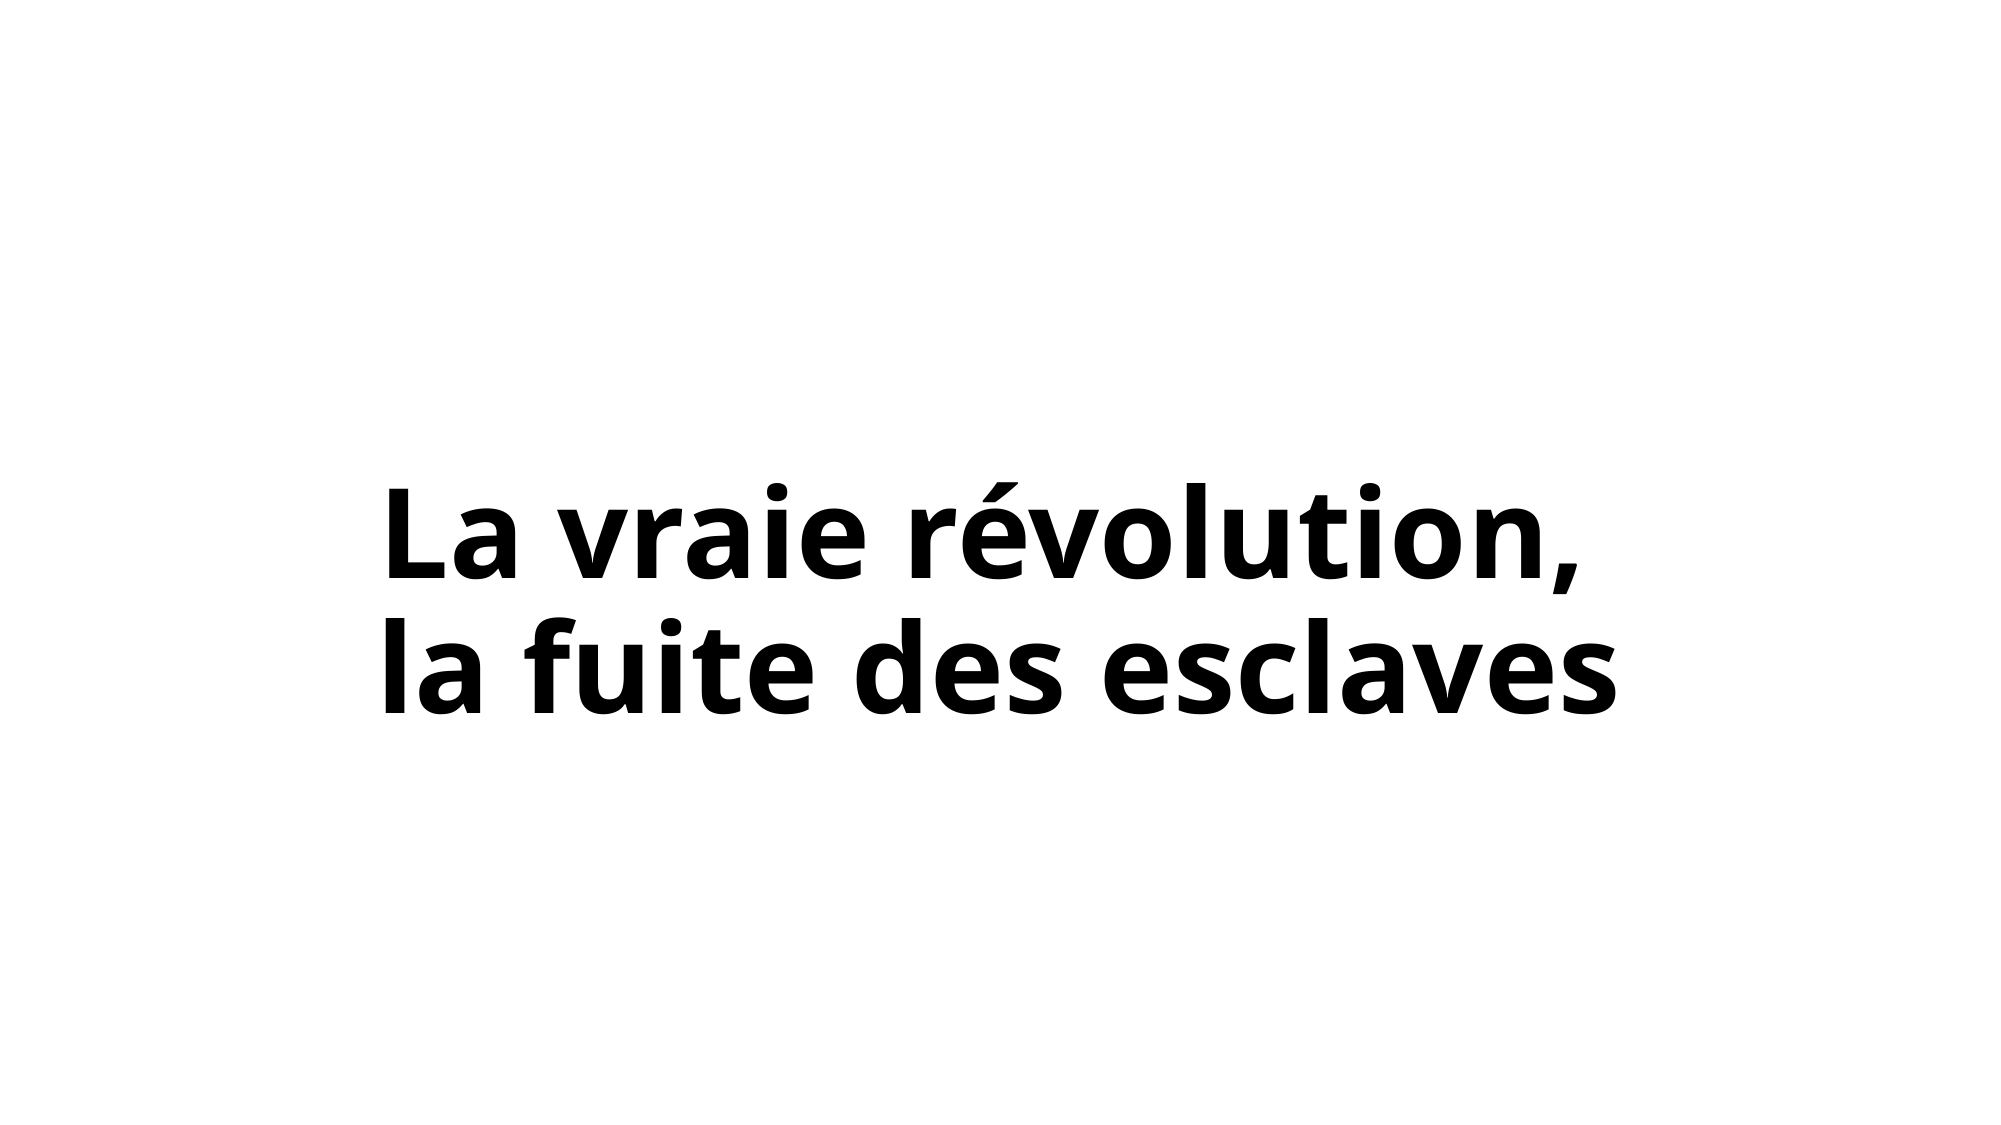

# La vraie révolution, la fuite des esclaves